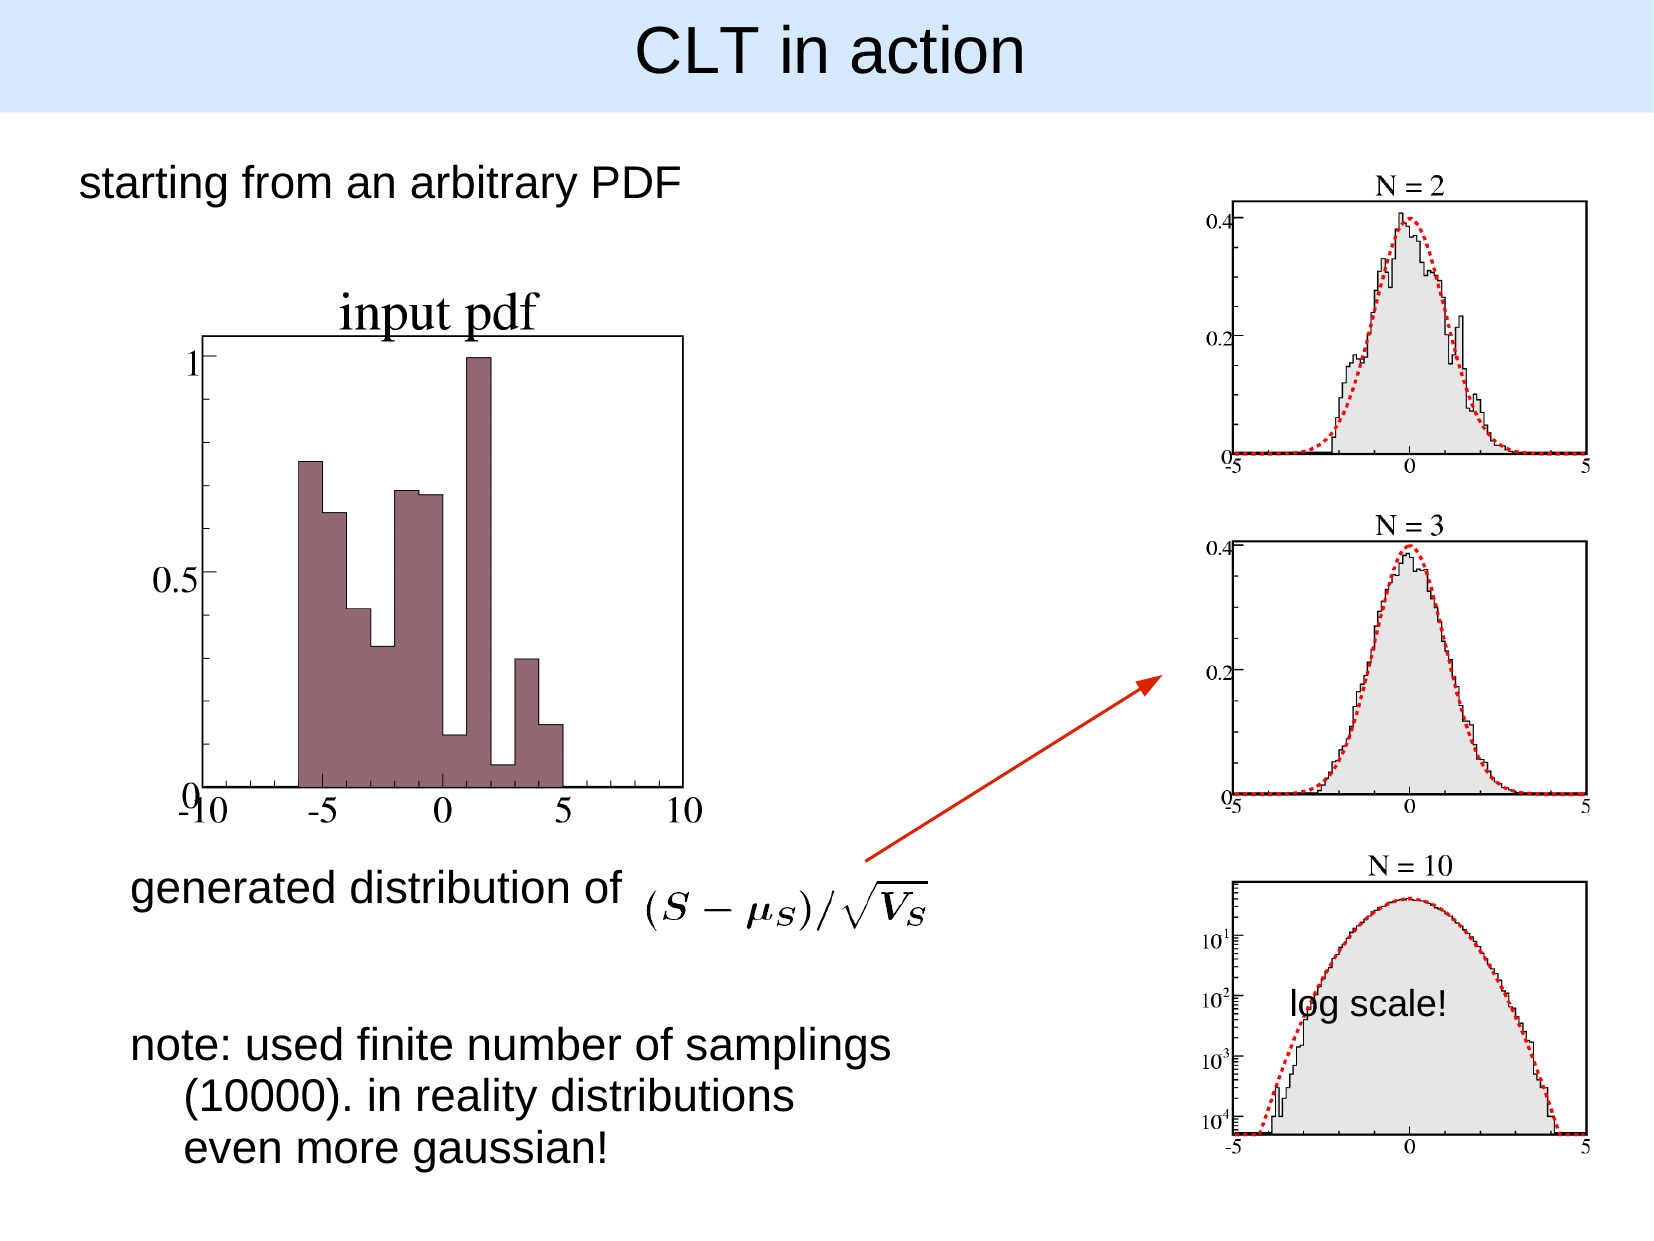

# CLT in action
starting from an arbitrary PDF
generated distribution of
log scale!
note: used finite number of samplings (10000). in reality distributions even more gaussian!